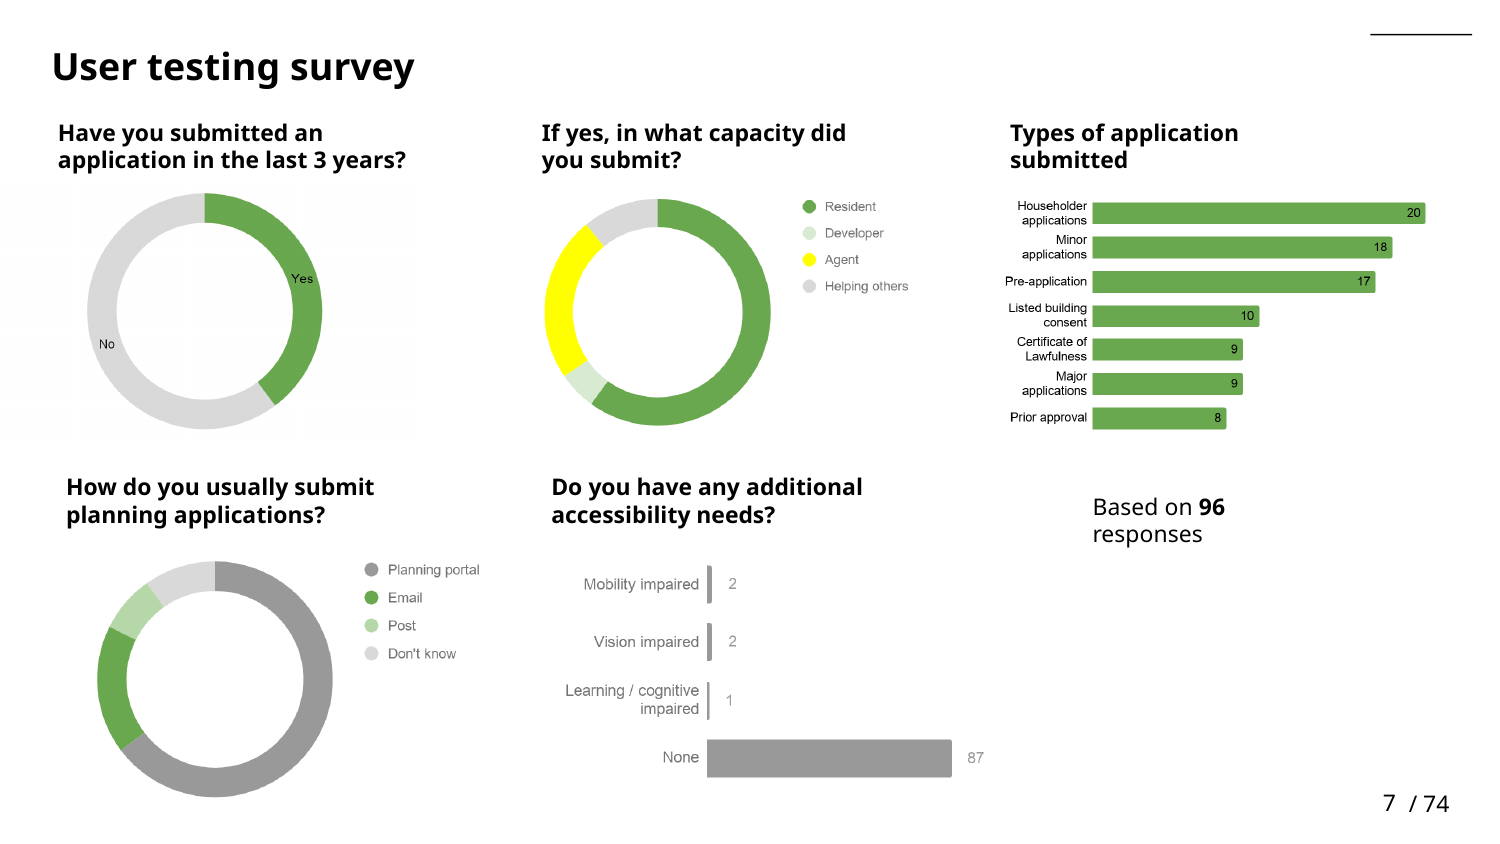

User testing survey
Have you submitted an application in the last 3 years?
If yes, in what capacity did you submit?
Types of application submitted
How do you usually submit planning applications?
Do you have any additional accessibility needs?
Based on 96 responses